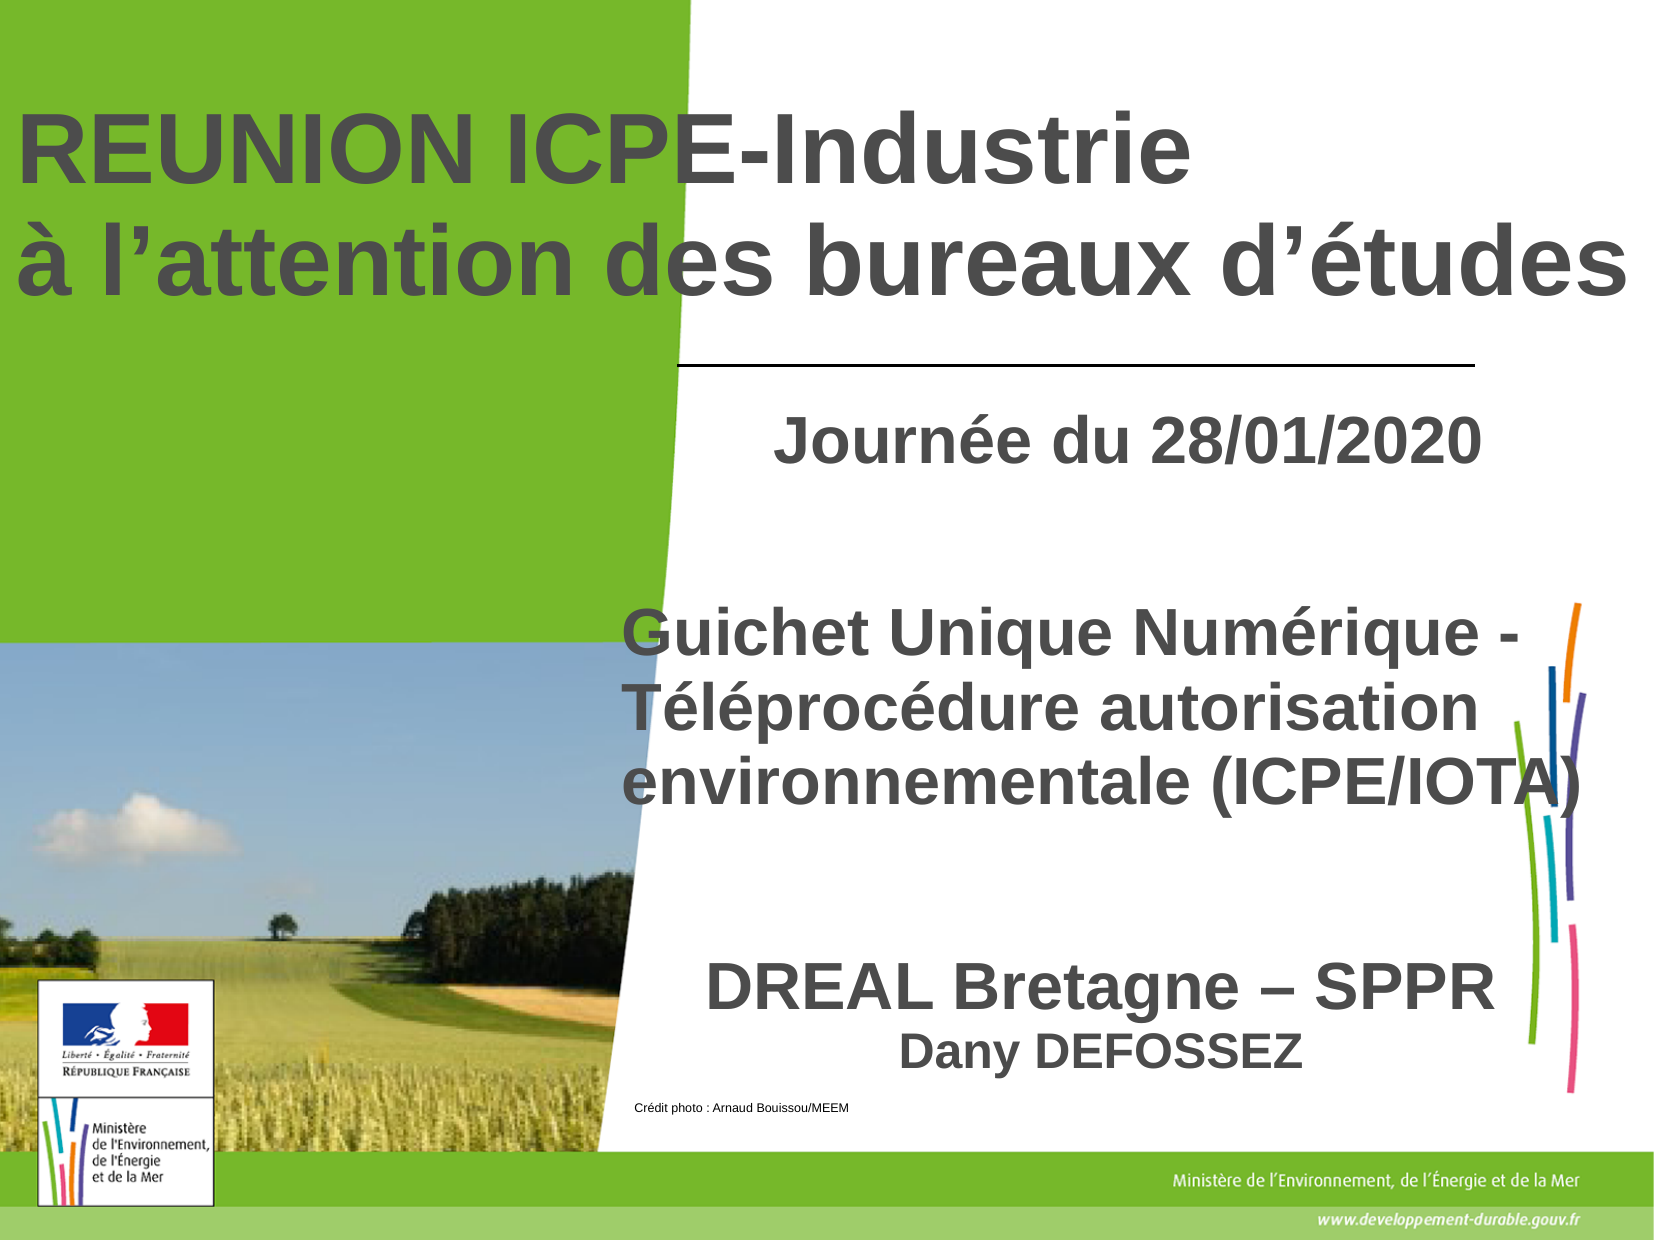

# REUNION ICPE-Industrie à l’attention des bureaux d’études
Journée du 28/01/2020
Guichet Unique Numérique - Téléprocédure autorisation environnementale (ICPE/IOTA)
DREAL Bretagne – SPPR
Dany DEFOSSEZ